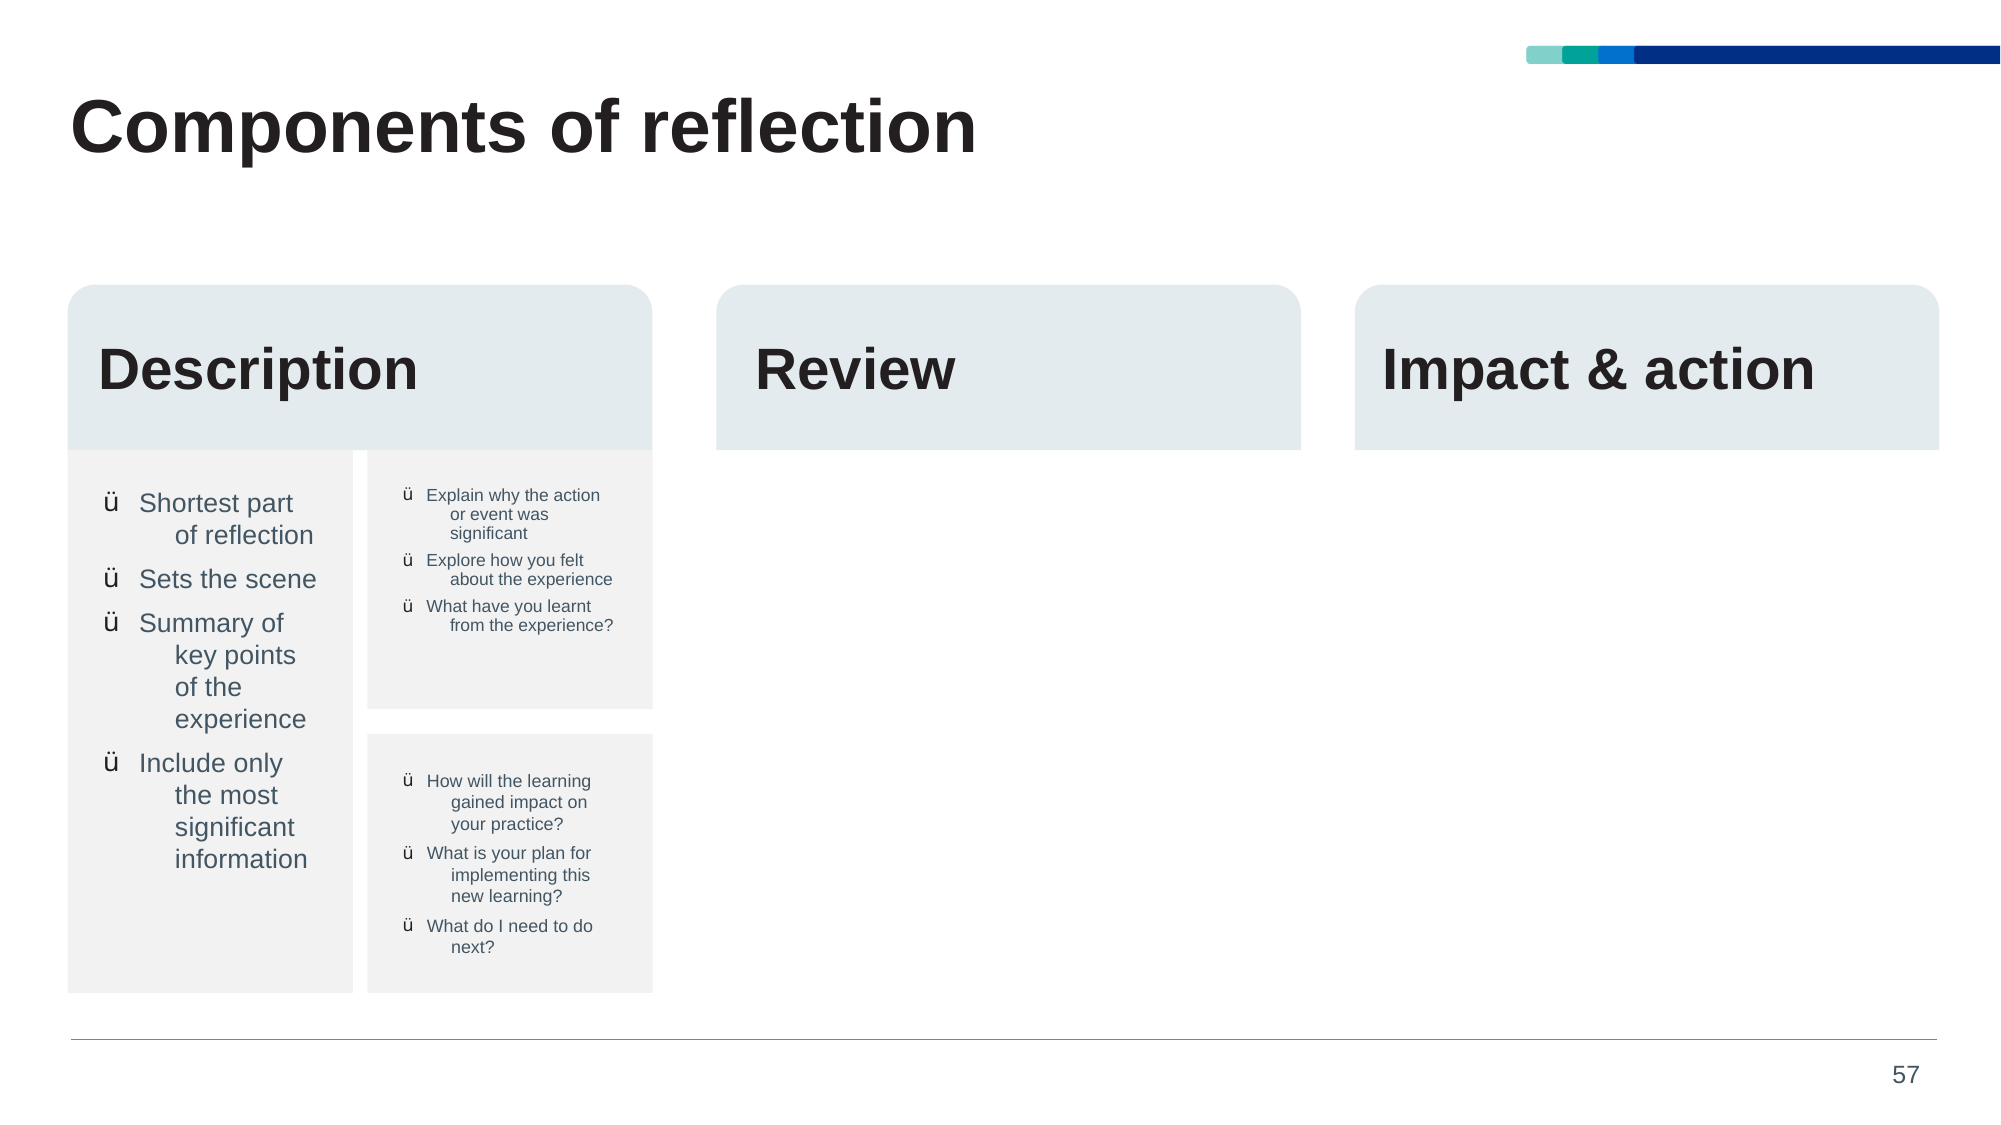

Components of reflection
Description
Review
Impact & action
# Shortest part of reflection
Sets the scene
Summary of key points of the experience
Include only the most significant information
Explain why the action or event was significant
Explore how you felt about the experience
What have you learnt from the experience?
How will the learning gained impact on your practice?
What is your plan for implementing this new learning?
What do I need to do next?